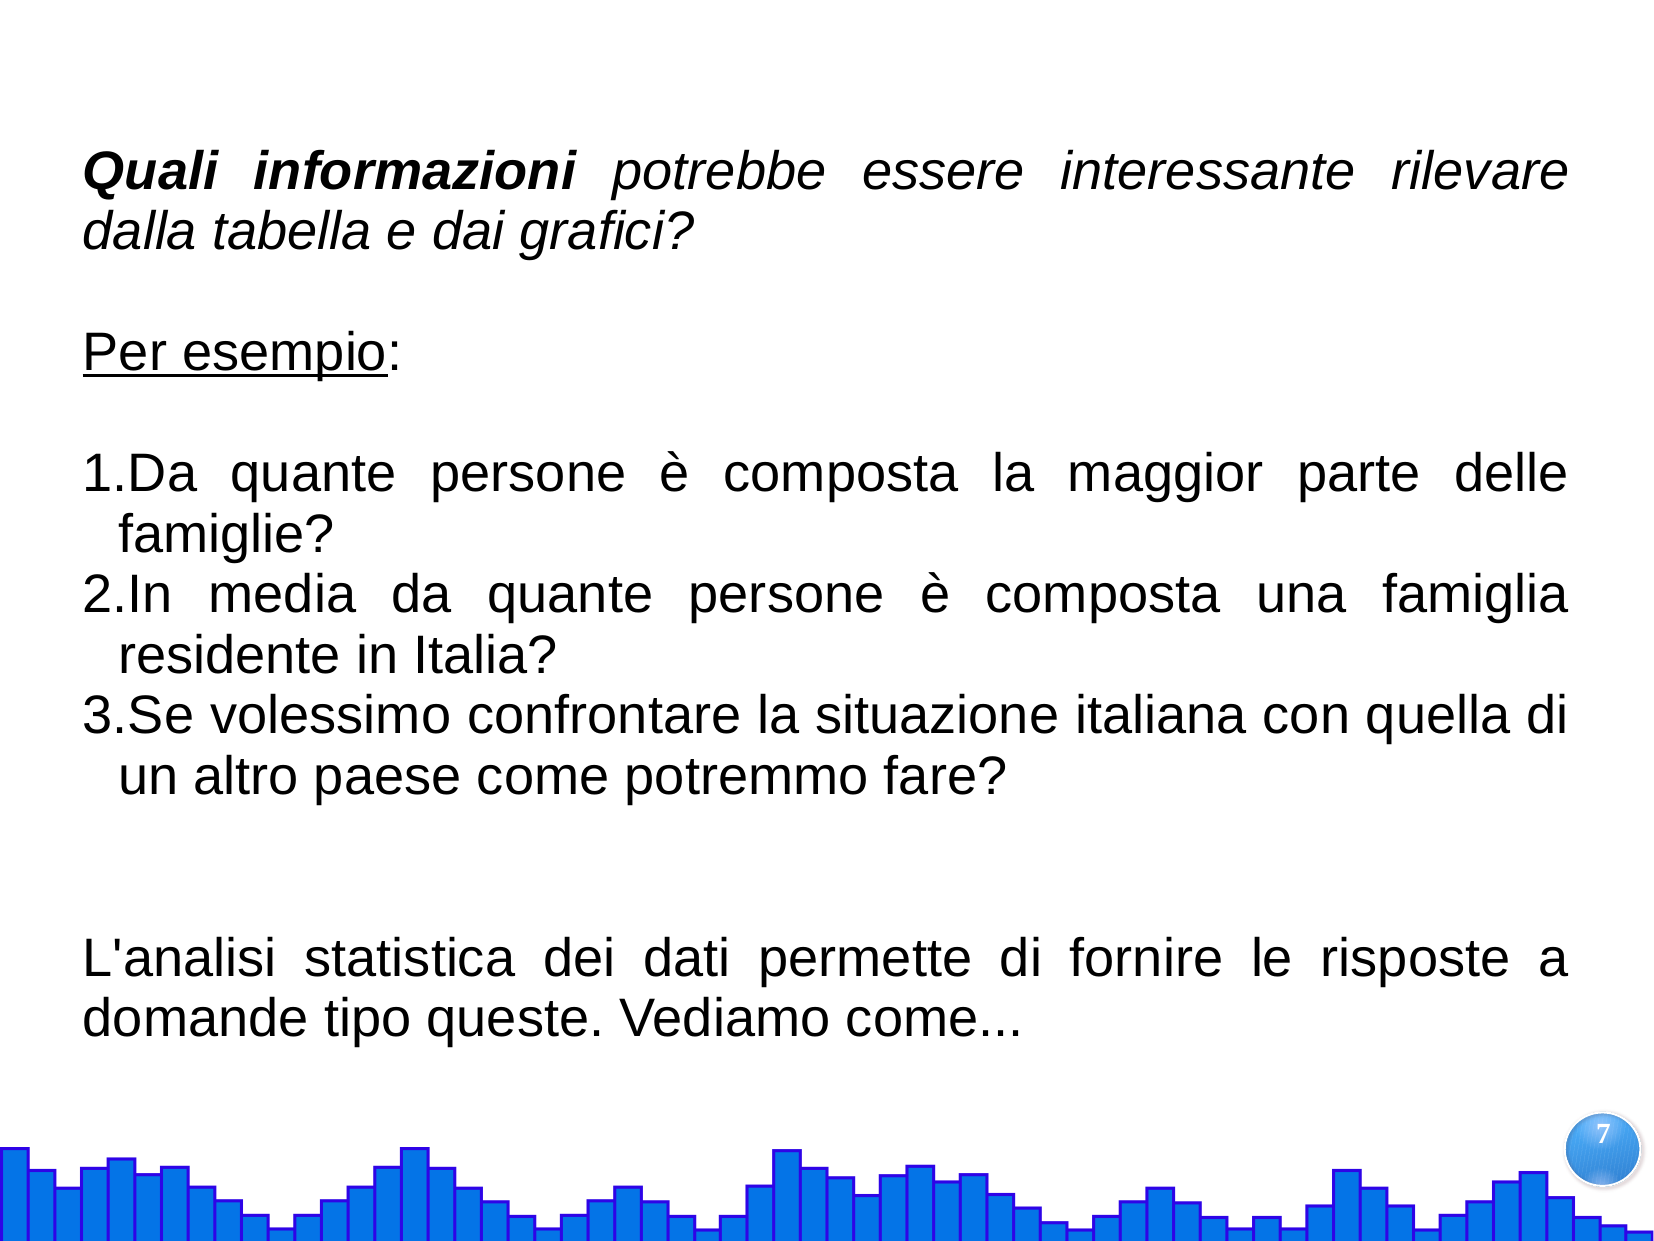

# Quali informazioni potrebbe essere interessante rilevare dalla tabella e dai grafici?
Per esempio:
Da quante persone è composta la maggior parte delle famiglie?
In media da quante persone è composta una famiglia residente in Italia?
Se volessimo confrontare la situazione italiana con quella di un altro paese come potremmo fare?
L'analisi statistica dei dati permette di fornire le risposte a domande tipo queste. Vediamo come...
7